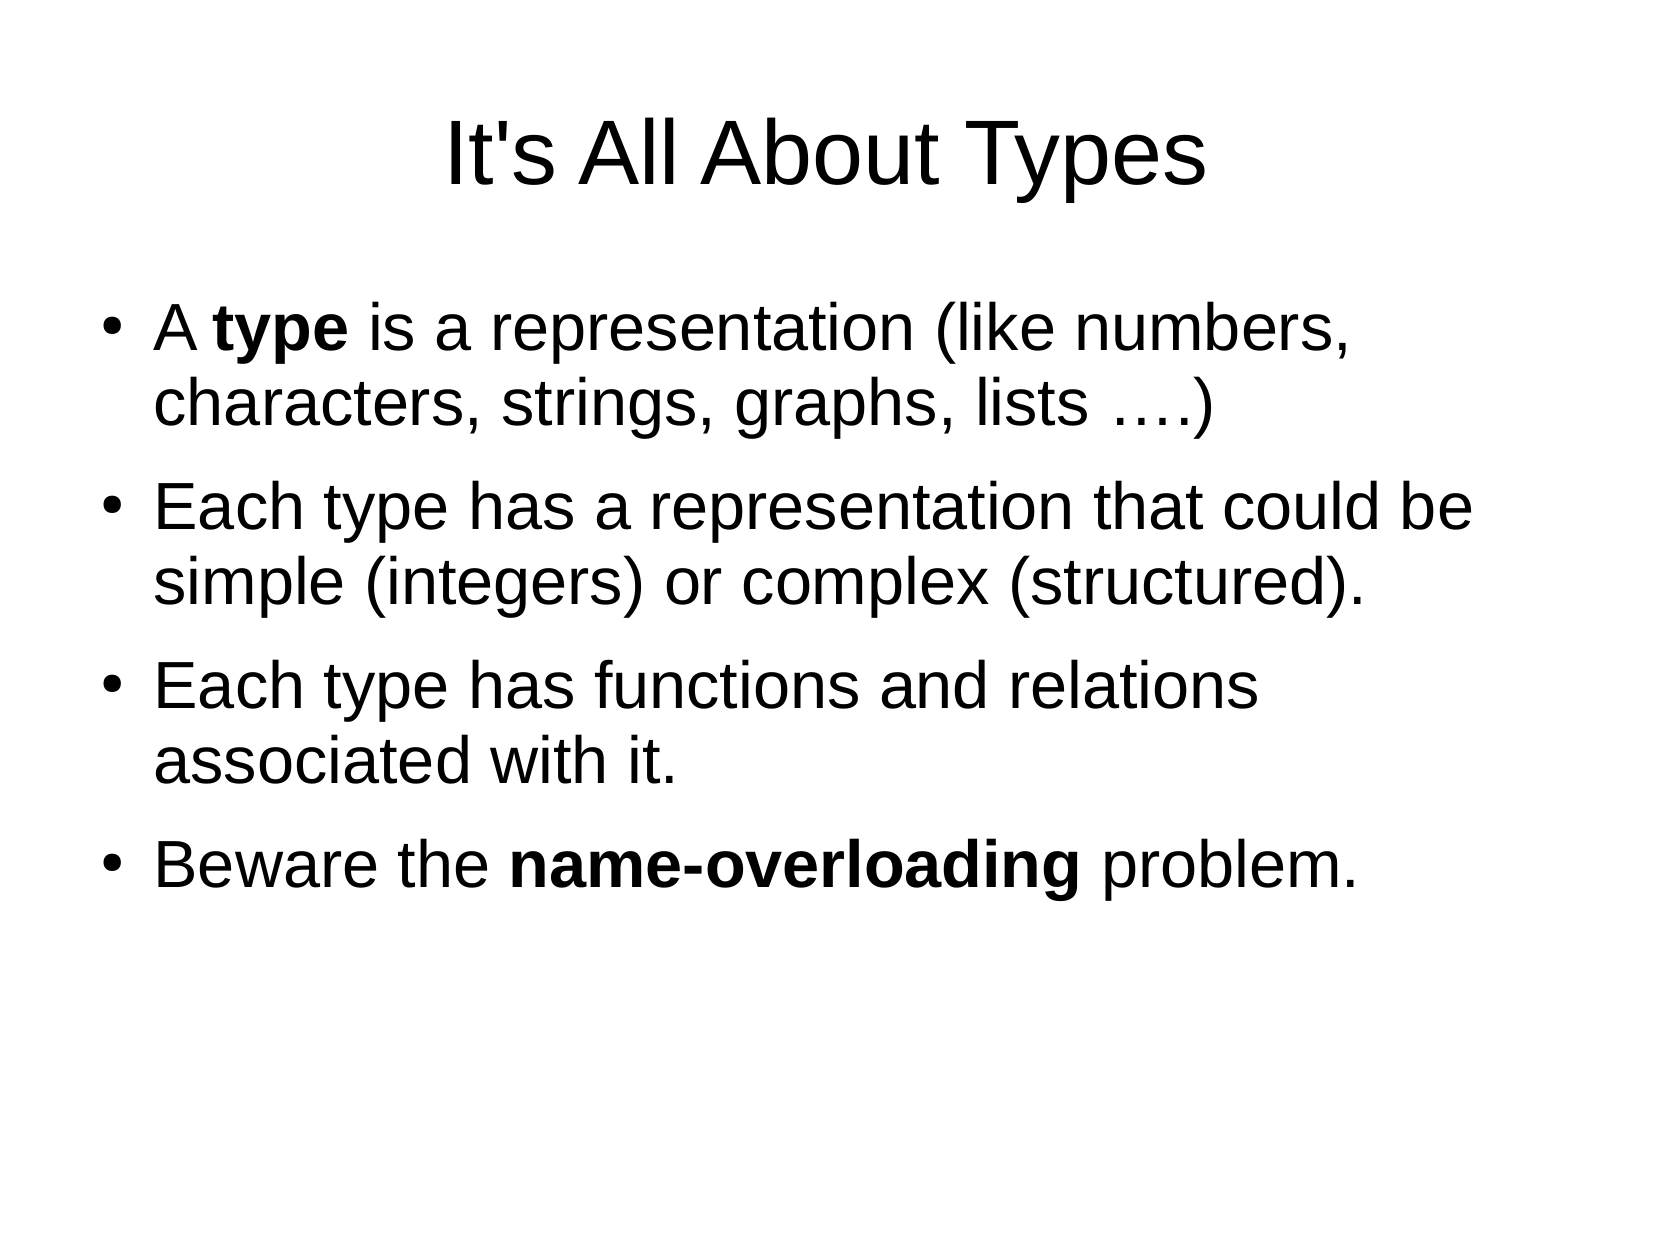

# It's All About Types
A type is a representation (like numbers, characters, strings, graphs, lists ….)
Each type has a representation that could be simple (integers) or complex (structured).
Each type has functions and relations associated with it.
Beware the name-overloading problem.